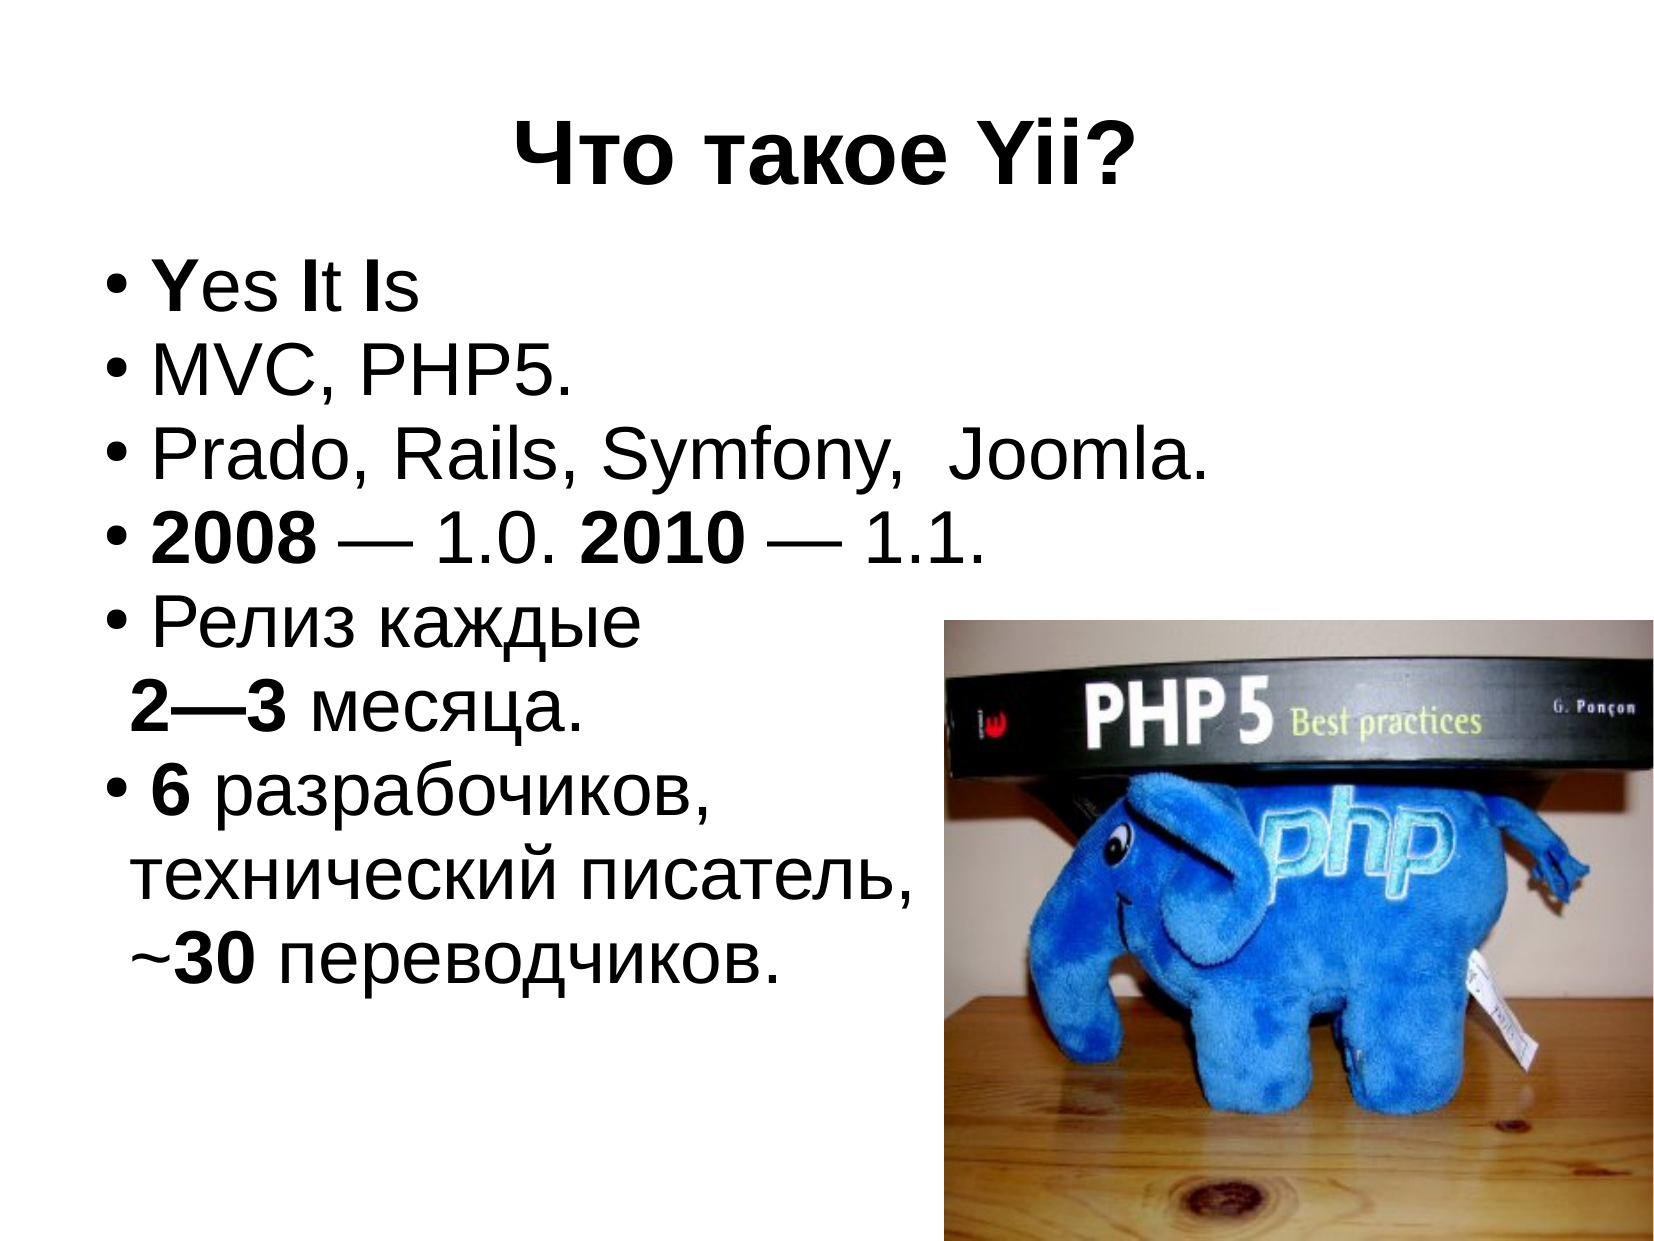

# Что такое Yii?
 Yes It Is
 MVC, PHP5.
 Prado, Rails, Symfony, Joomla.
 2008 — 1.0. 2010 — 1.1.
 Релиз каждые
2—3 месяца.
 6 разрабочиков,
технический писатель,
~30 переводчиков.
2